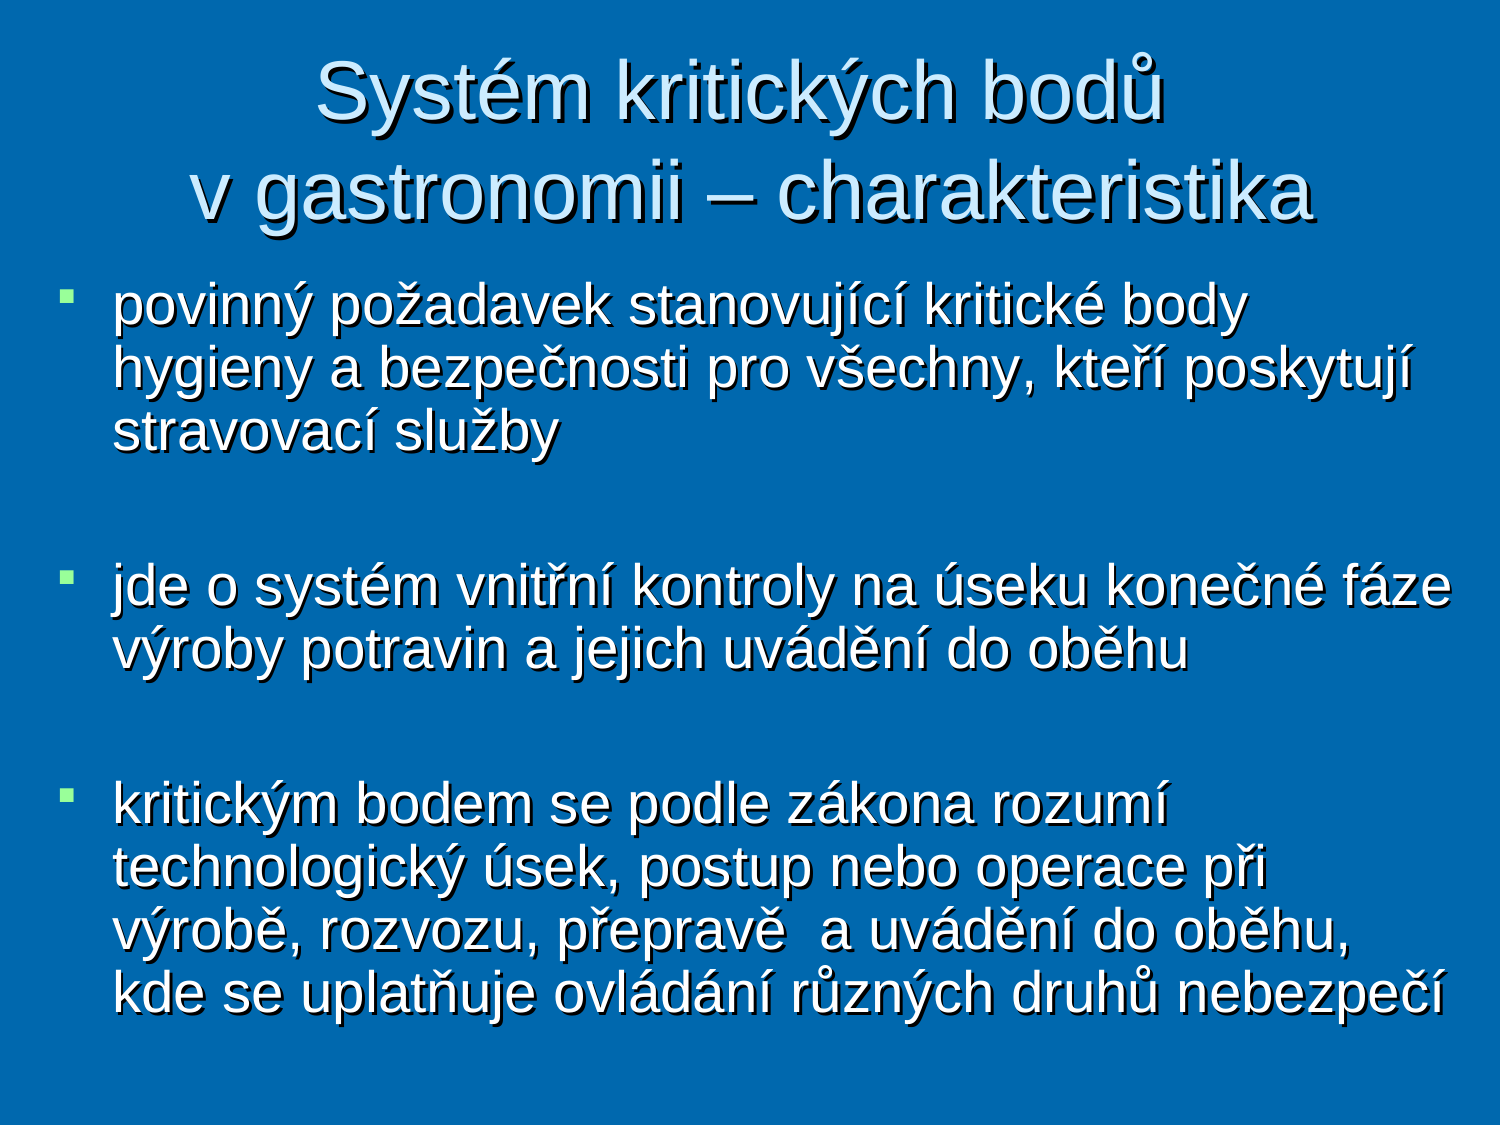

# Systém kritických bodů v gastronomii – charakteristika
povinný požadavek stanovující kritické body hygieny a bezpečnosti pro všechny, kteří poskytují stravovací služby
jde o systém vnitřní kontroly na úseku konečné fáze výroby potravin a jejich uvádění do oběhu
kritickým bodem se podle zákona rozumí technologický úsek, postup nebo operace při výrobě, rozvozu, přepravě a uvádění do oběhu, kde se uplatňuje ovládání různých druhů nebezpečí